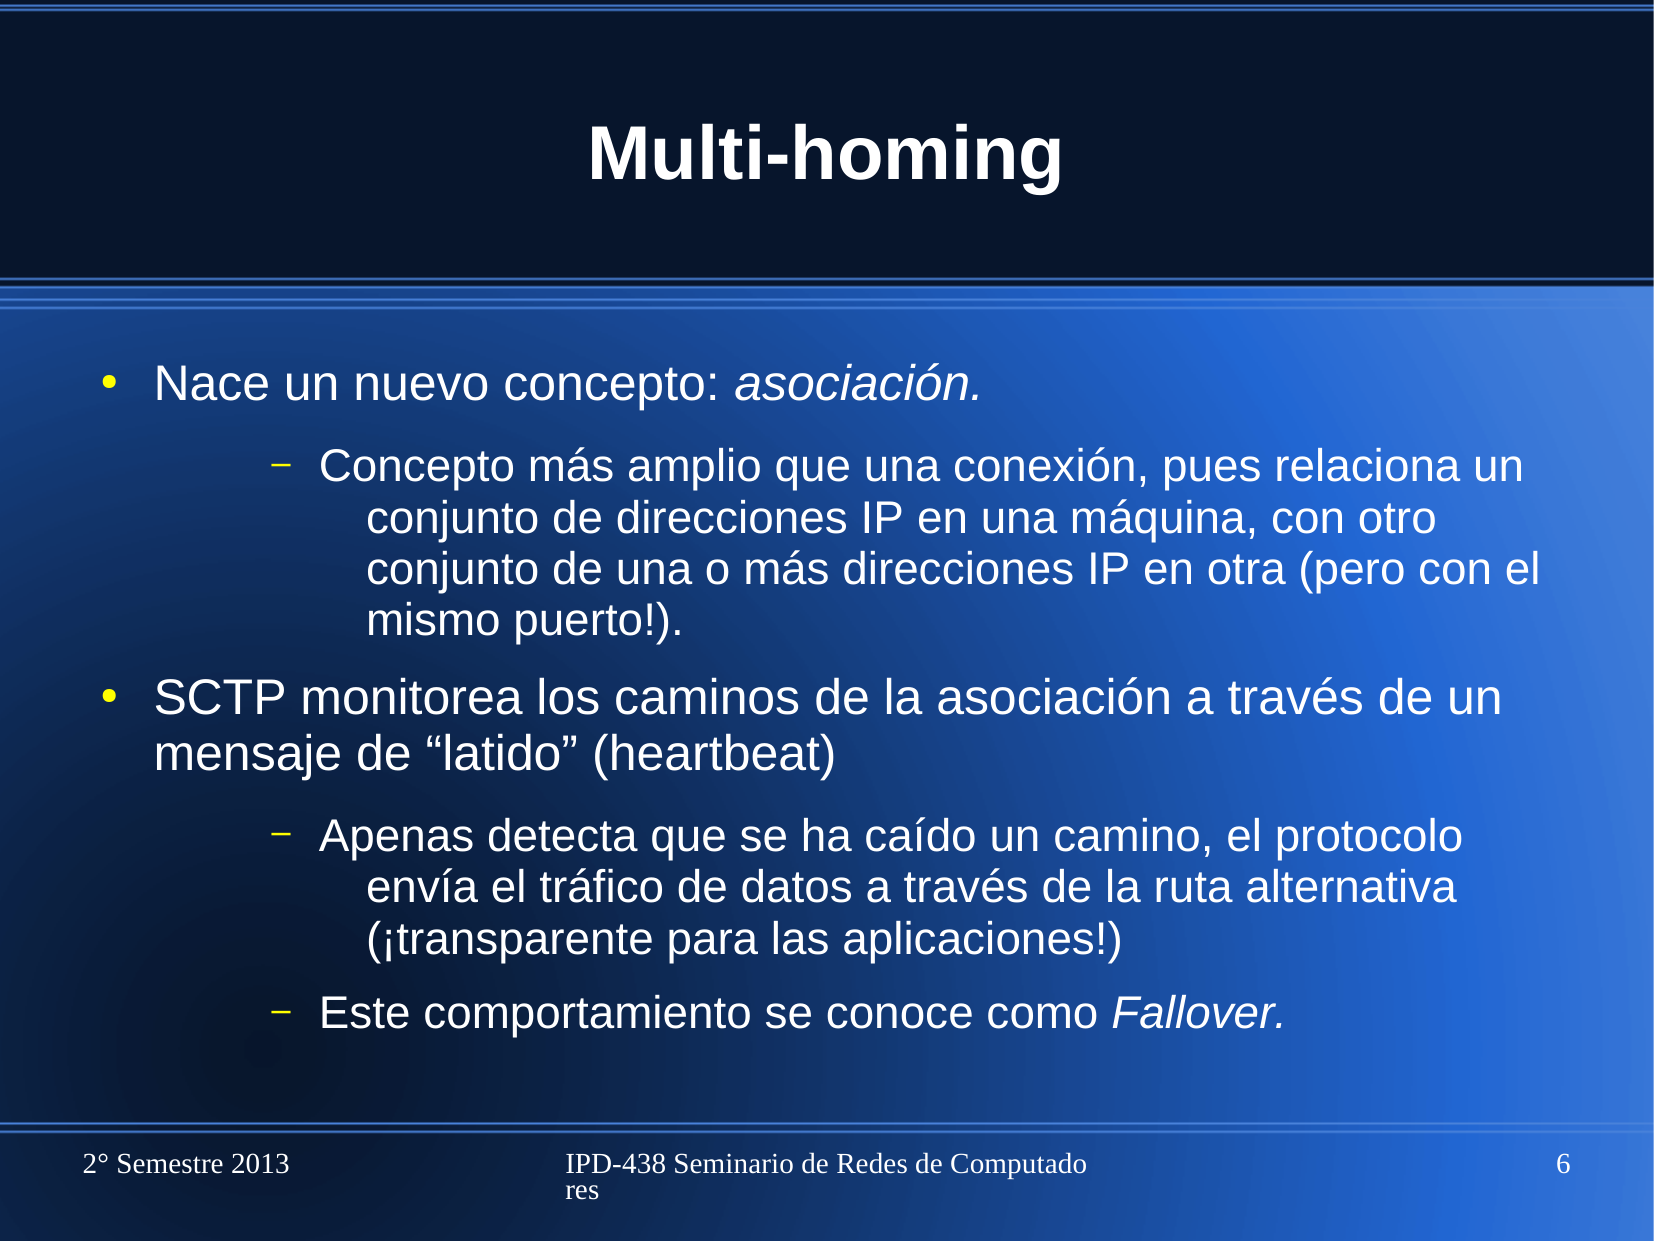

# Multi-homing
Nace un nuevo concepto: asociación.
Concepto más amplio que una conexión, pues relaciona un conjunto de direcciones IP en una máquina, con otro conjunto de una o más direcciones IP en otra (pero con el mismo puerto!).
SCTP monitorea los caminos de la asociación a través de un mensaje de “latido” (heartbeat)
Apenas detecta que se ha caído un camino, el protocolo envía el tráfico de datos a través de la ruta alternativa (¡transparente para las aplicaciones!)
Este comportamiento se conoce como Fallover.
2° Semestre 2013
IPD-438 Seminario de Redes de Computadores
6